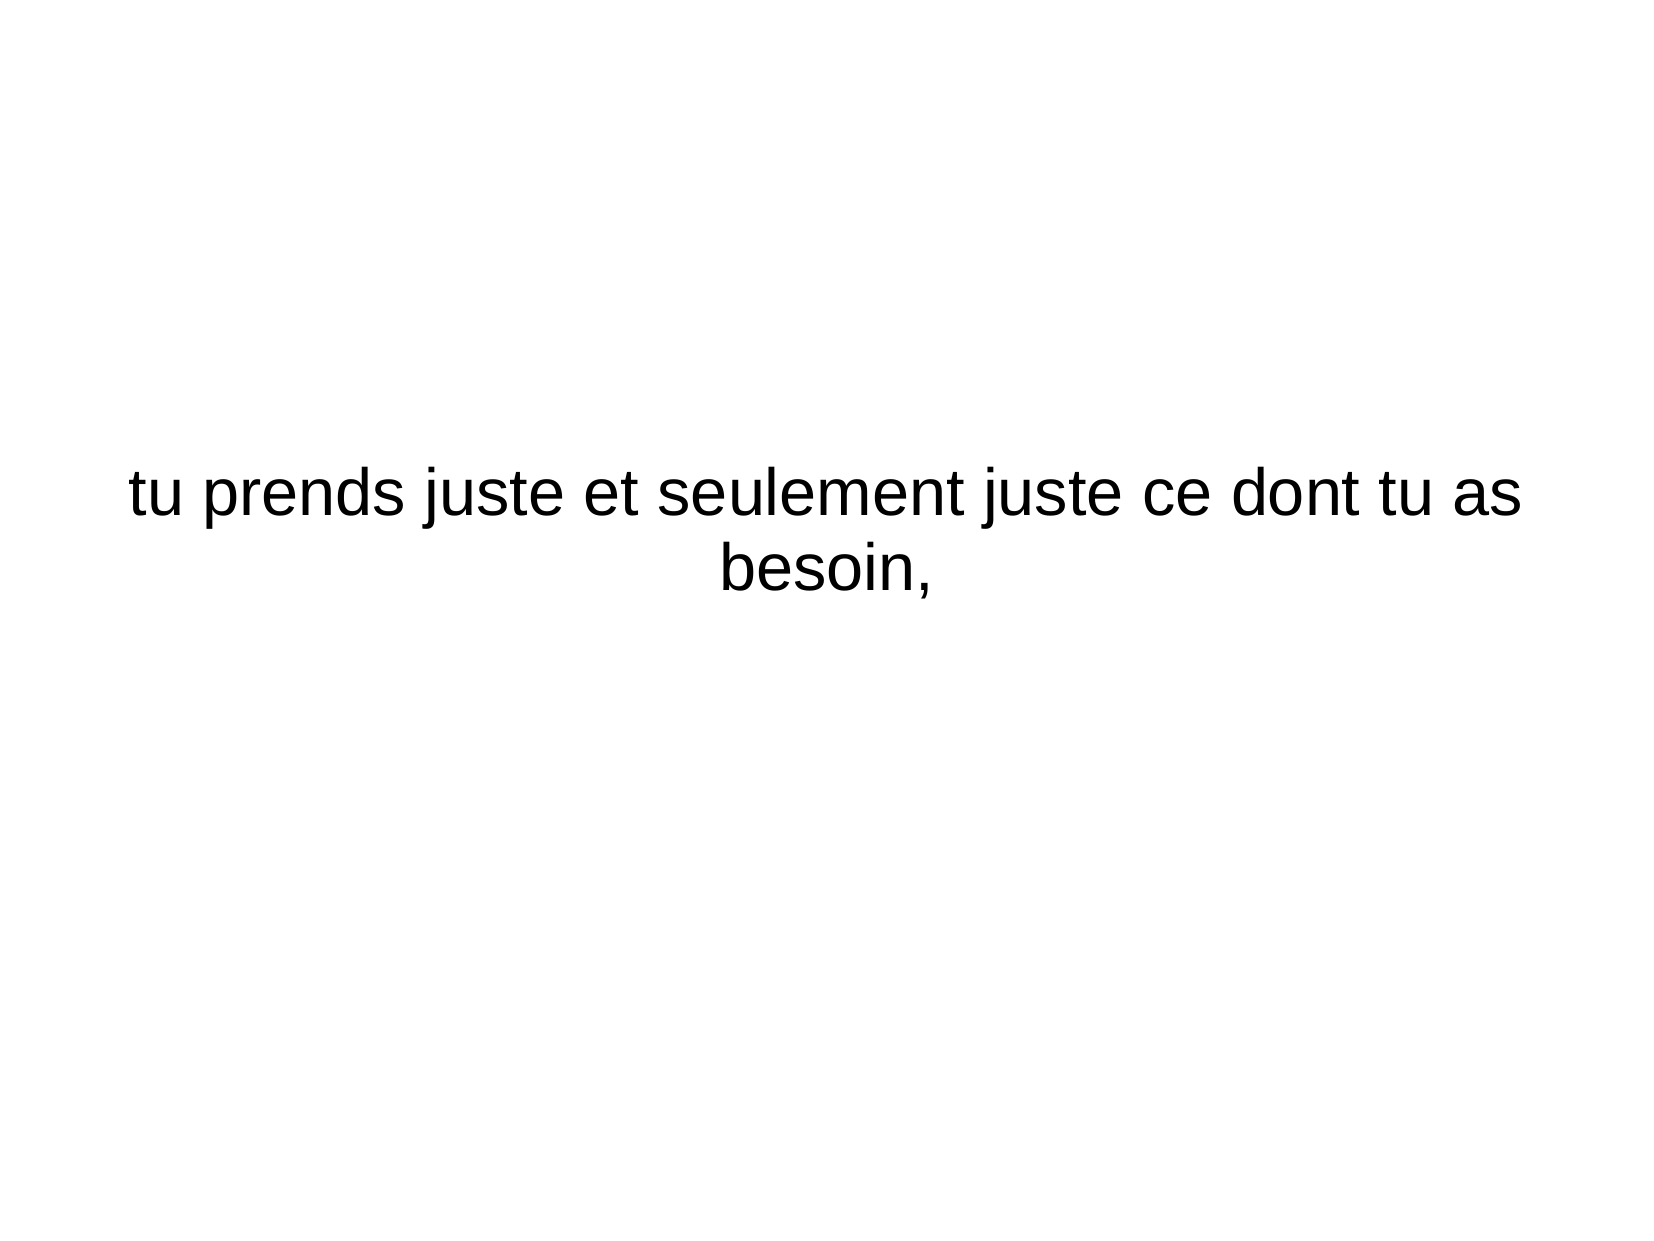

# tu prends juste et seulement juste ce dont tu as besoin,